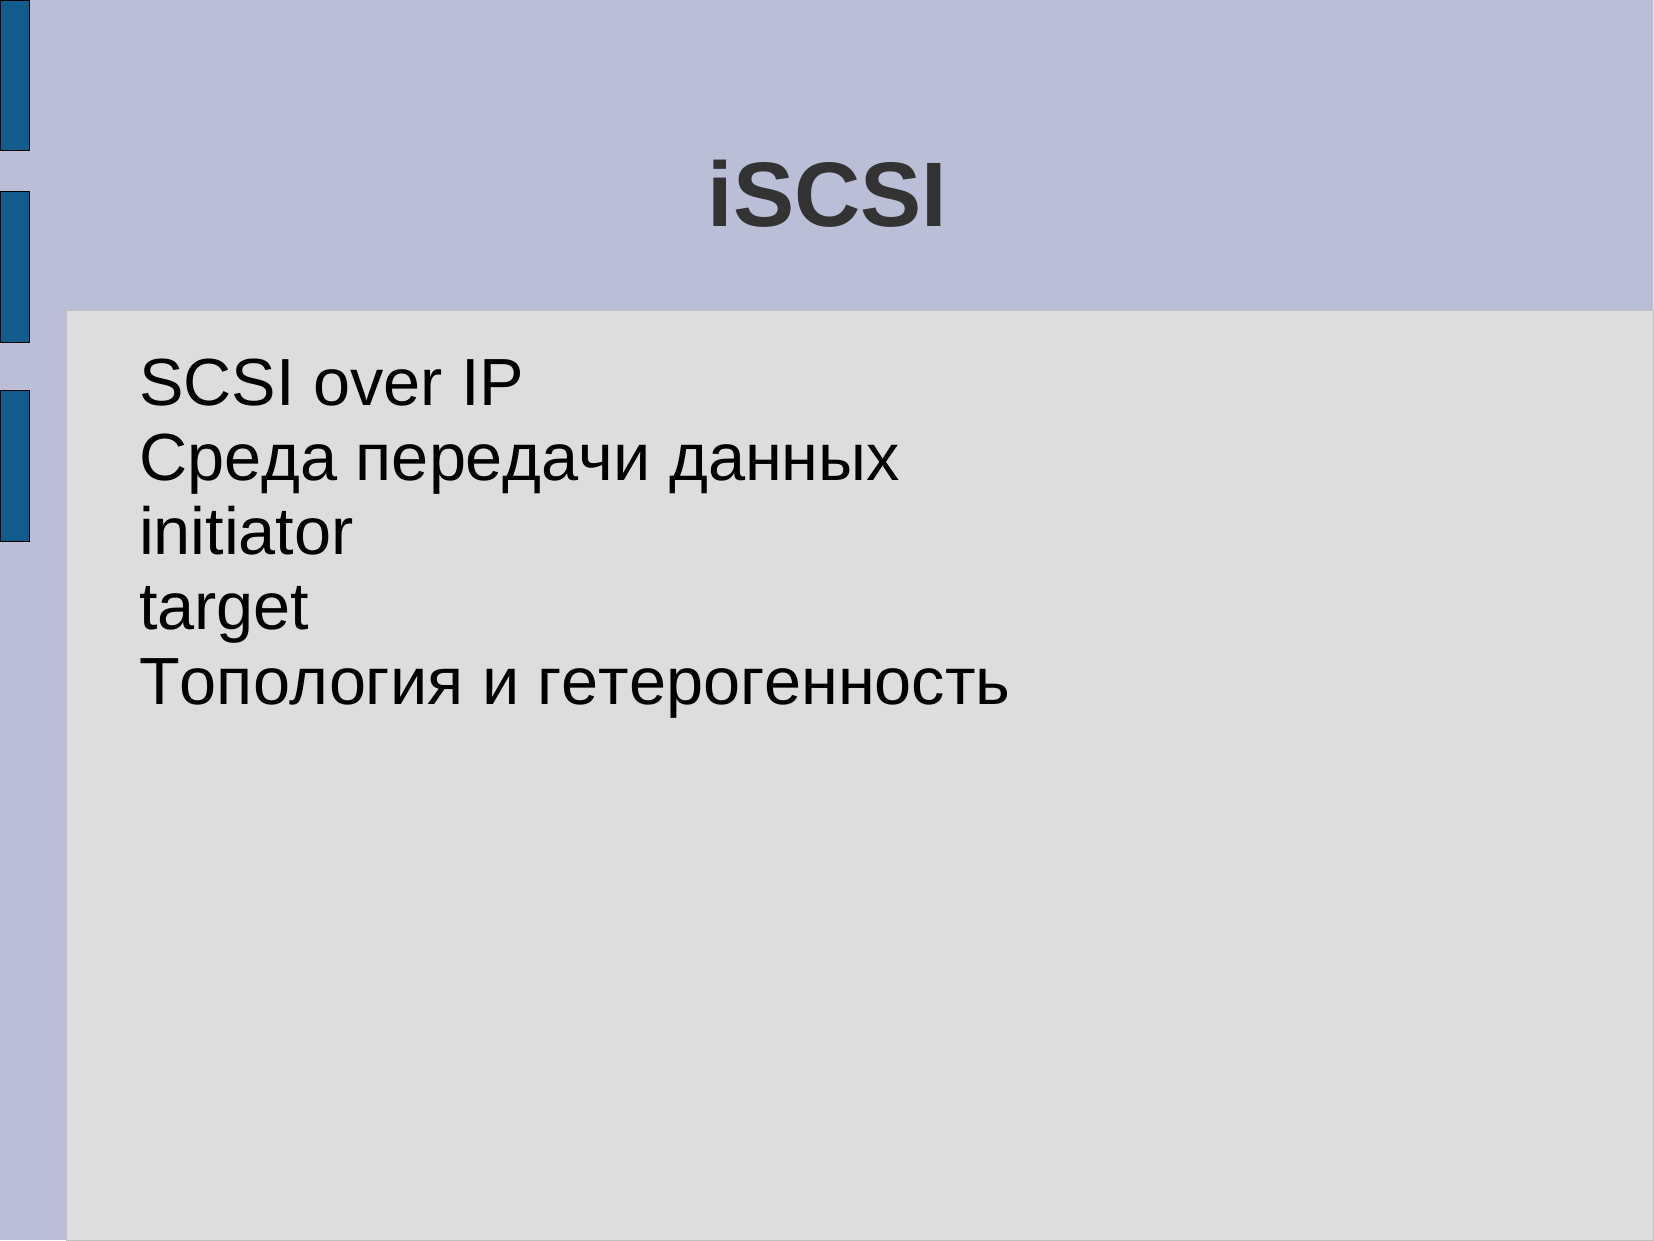

# iSCSI
SCSI over IP
Среда передачи данных
initiator
target
Топология и гетерогенность